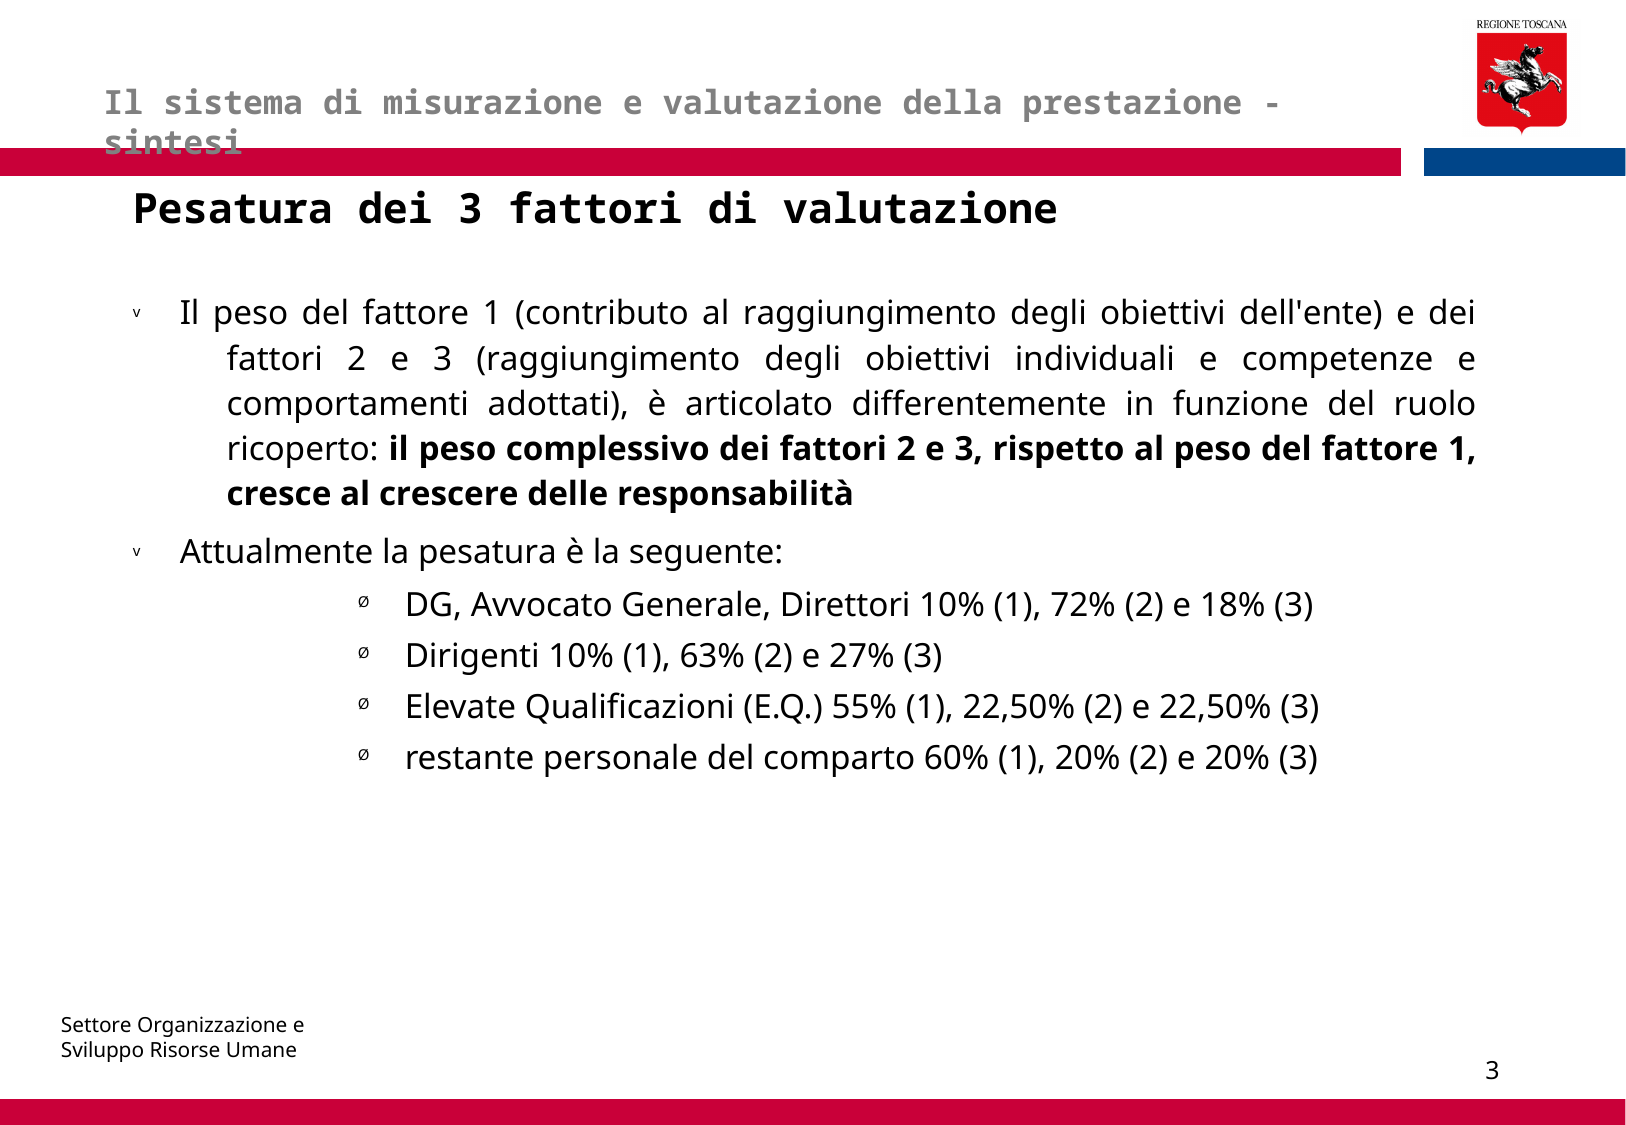

Il sistema di misurazione e valutazione della prestazione - sintesi
# Pesatura dei 3 fattori di valutazione
Il peso del fattore 1 (contributo al raggiungimento degli obiettivi dell'ente) e dei fattori 2 e 3 (raggiungimento degli obiettivi individuali e competenze e comportamenti adottati), è articolato differentemente in funzione del ruolo ricoperto: il peso complessivo dei fattori 2 e 3, rispetto al peso del fattore 1, cresce al crescere delle responsabilità
Attualmente la pesatura è la seguente:
DG, Avvocato Generale, Direttori 10% (1), 72% (2) e 18% (3)
Dirigenti 10% (1), 63% (2) e 27% (3)
Elevate Qualificazioni (E.Q.) 55% (1), 22,50% (2) e 22,50% (3)
restante personale del comparto 60% (1), 20% (2) e 20% (3)
Settore Organizzazione e
Sviluppo Risorse Umane